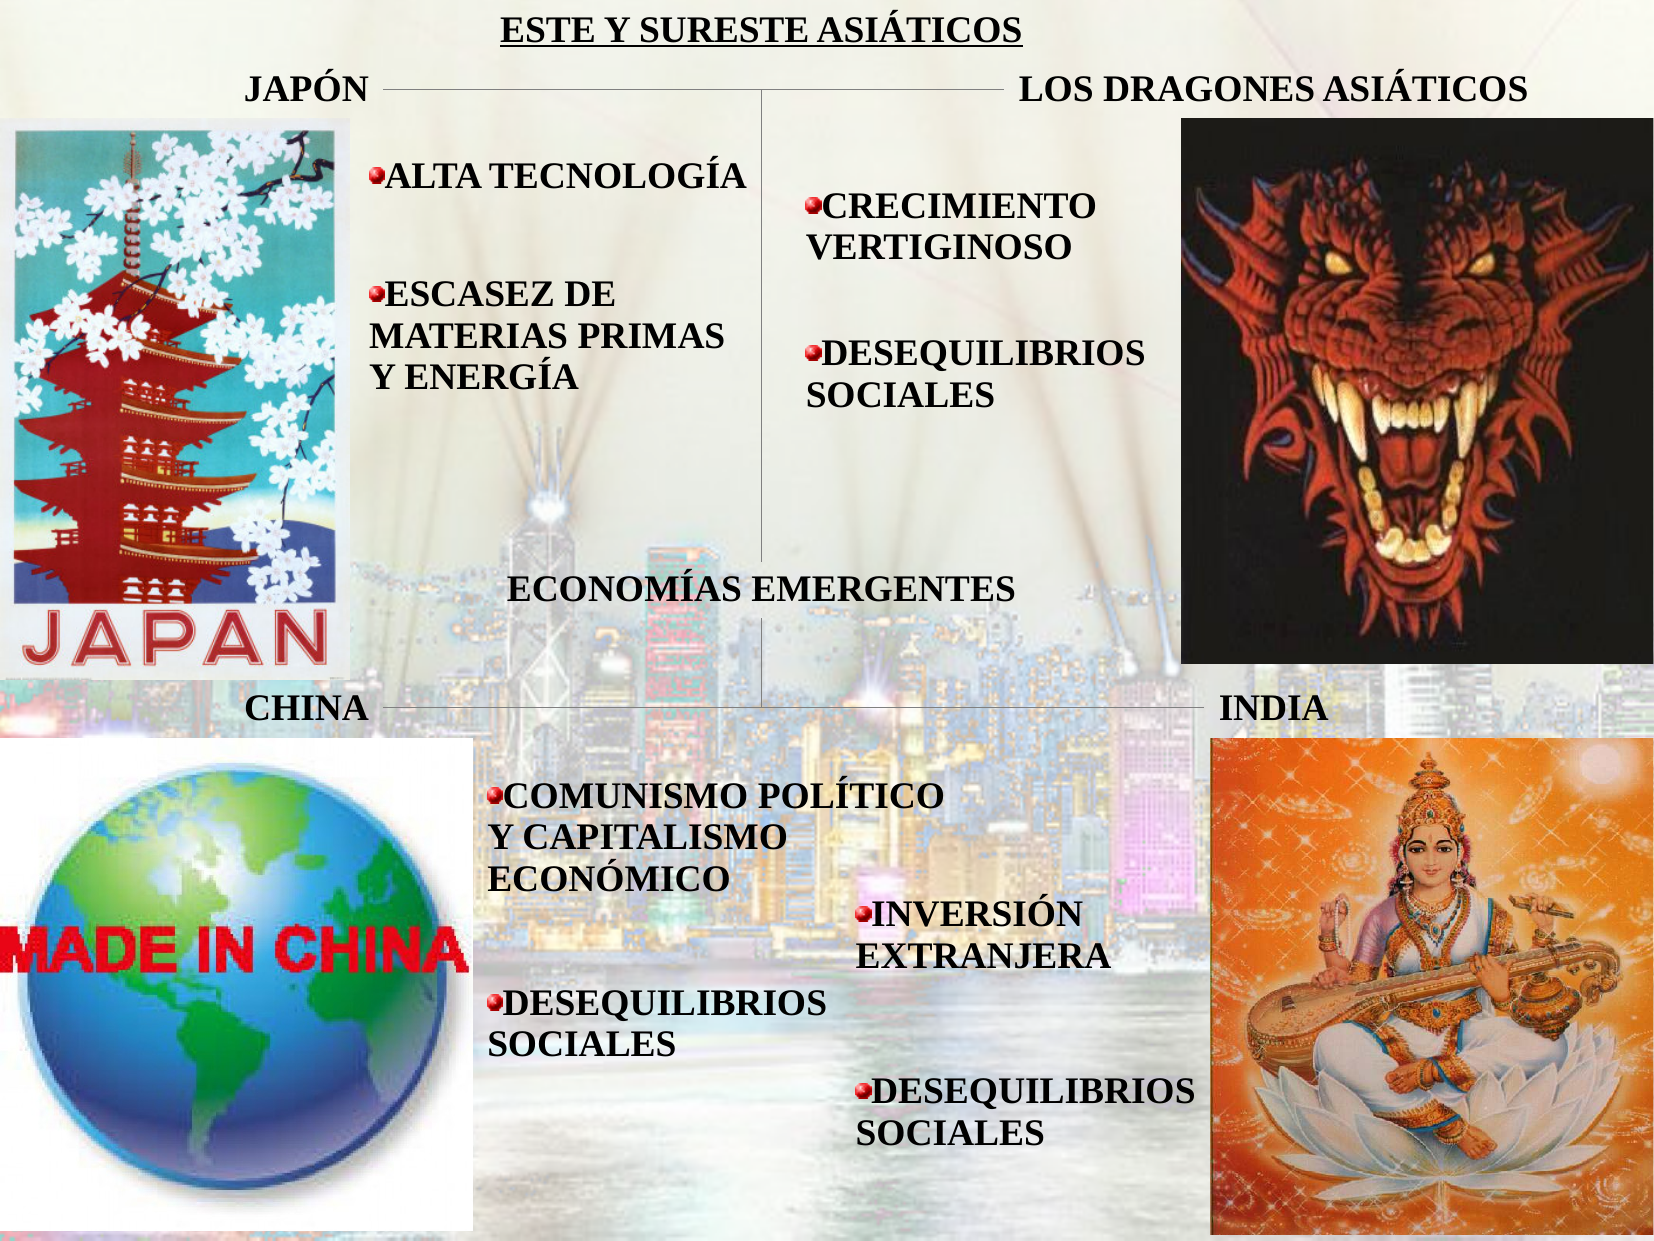

ESTE Y SURESTE ASIÁTICOS
JAPÓN
LOS DRAGONES ASIÁTICOS
ALTA TECNOLOGÍA
CRECIMIENTO
VERTIGINOSO
ESCASEZ DE
MATERIAS PRIMAS
Y ENERGÍA
DESEQUILIBRIOS
SOCIALES
ECONOMÍAS EMERGENTES
CHINA
INDIA
COMUNISMO POLÍTICO
Y CAPITALISMO
ECONÓMICO
INVERSIÓN
EXTRANJERA
DESEQUILIBRIOS
SOCIALES
DESEQUILIBRIOS
SOCIALES